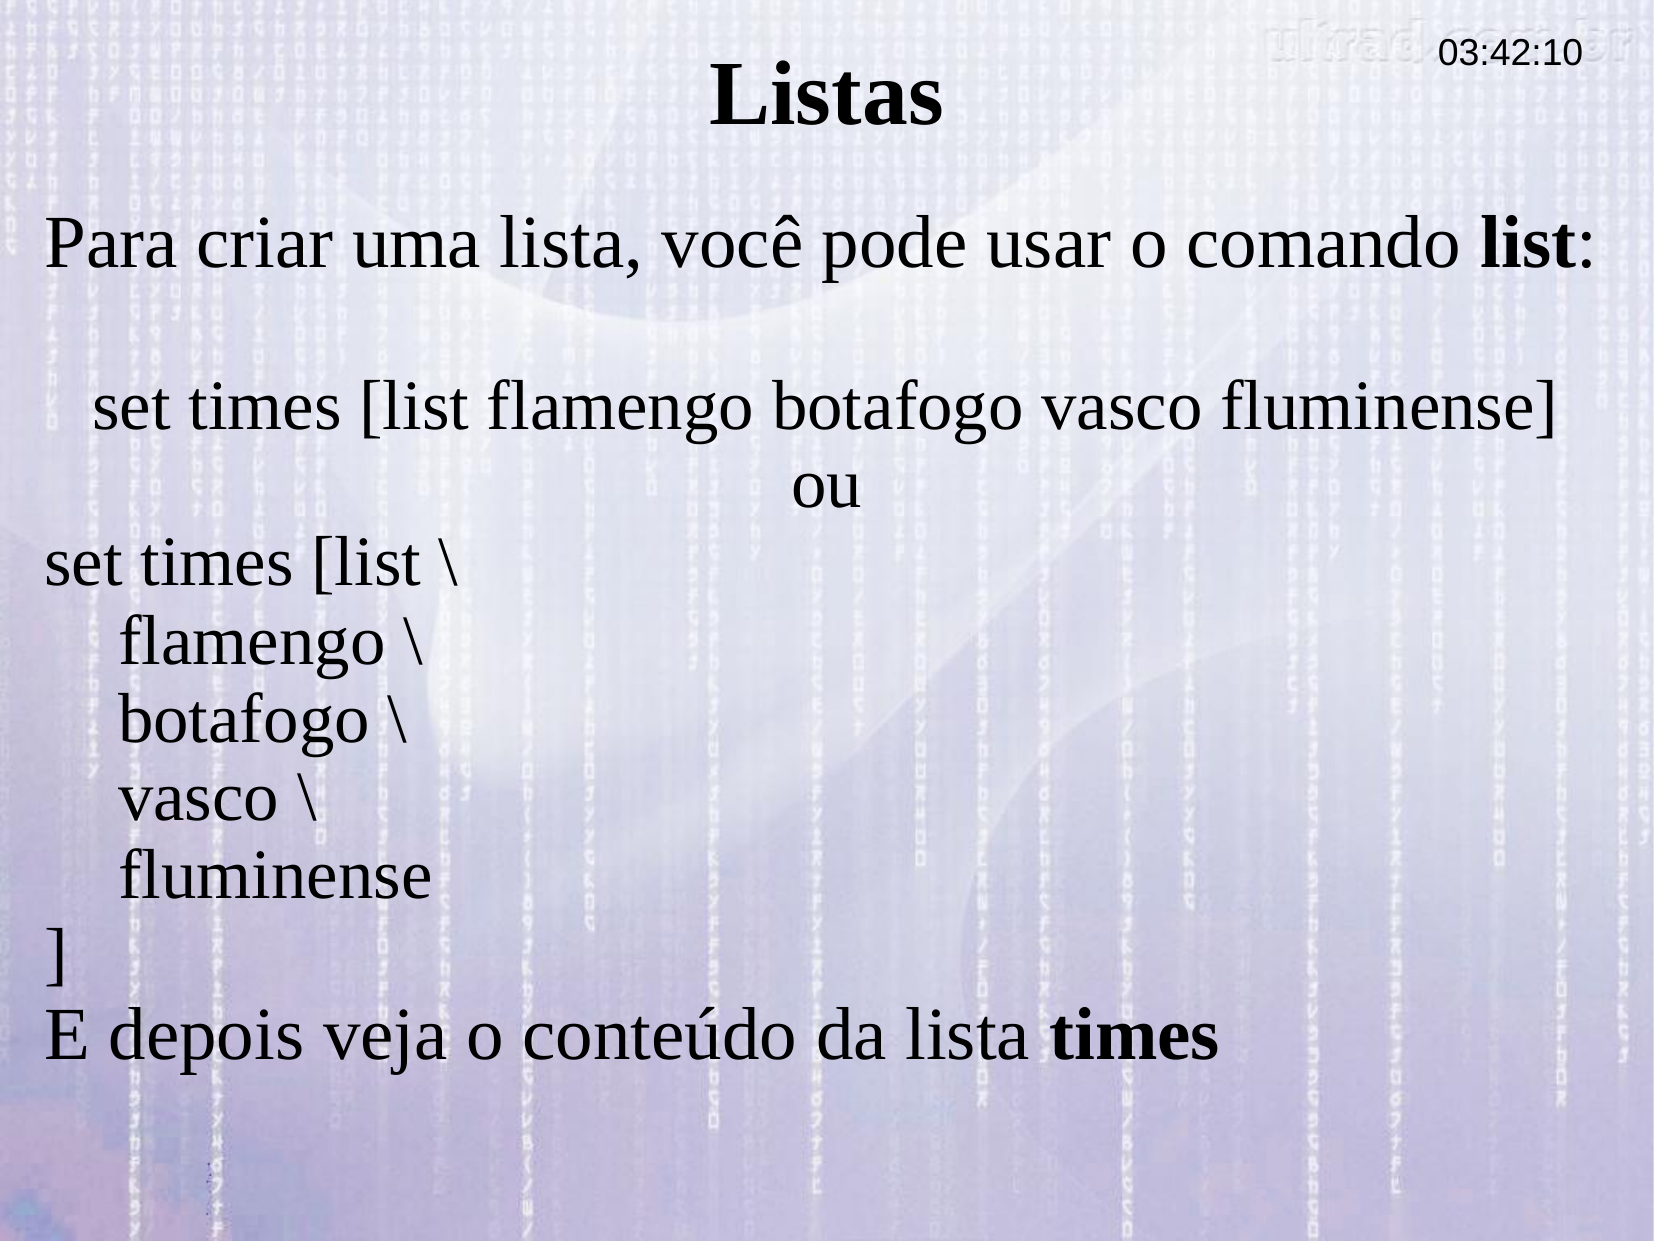

02:23:20
Listas
Para criar uma lista, você pode usar o comando list:
set times [list flamengo botafogo vasco fluminense]
ou
set times [list \
	flamengo \
	botafogo \
	vasco \
	fluminense
]
E depois veja o conteúdo da lista times